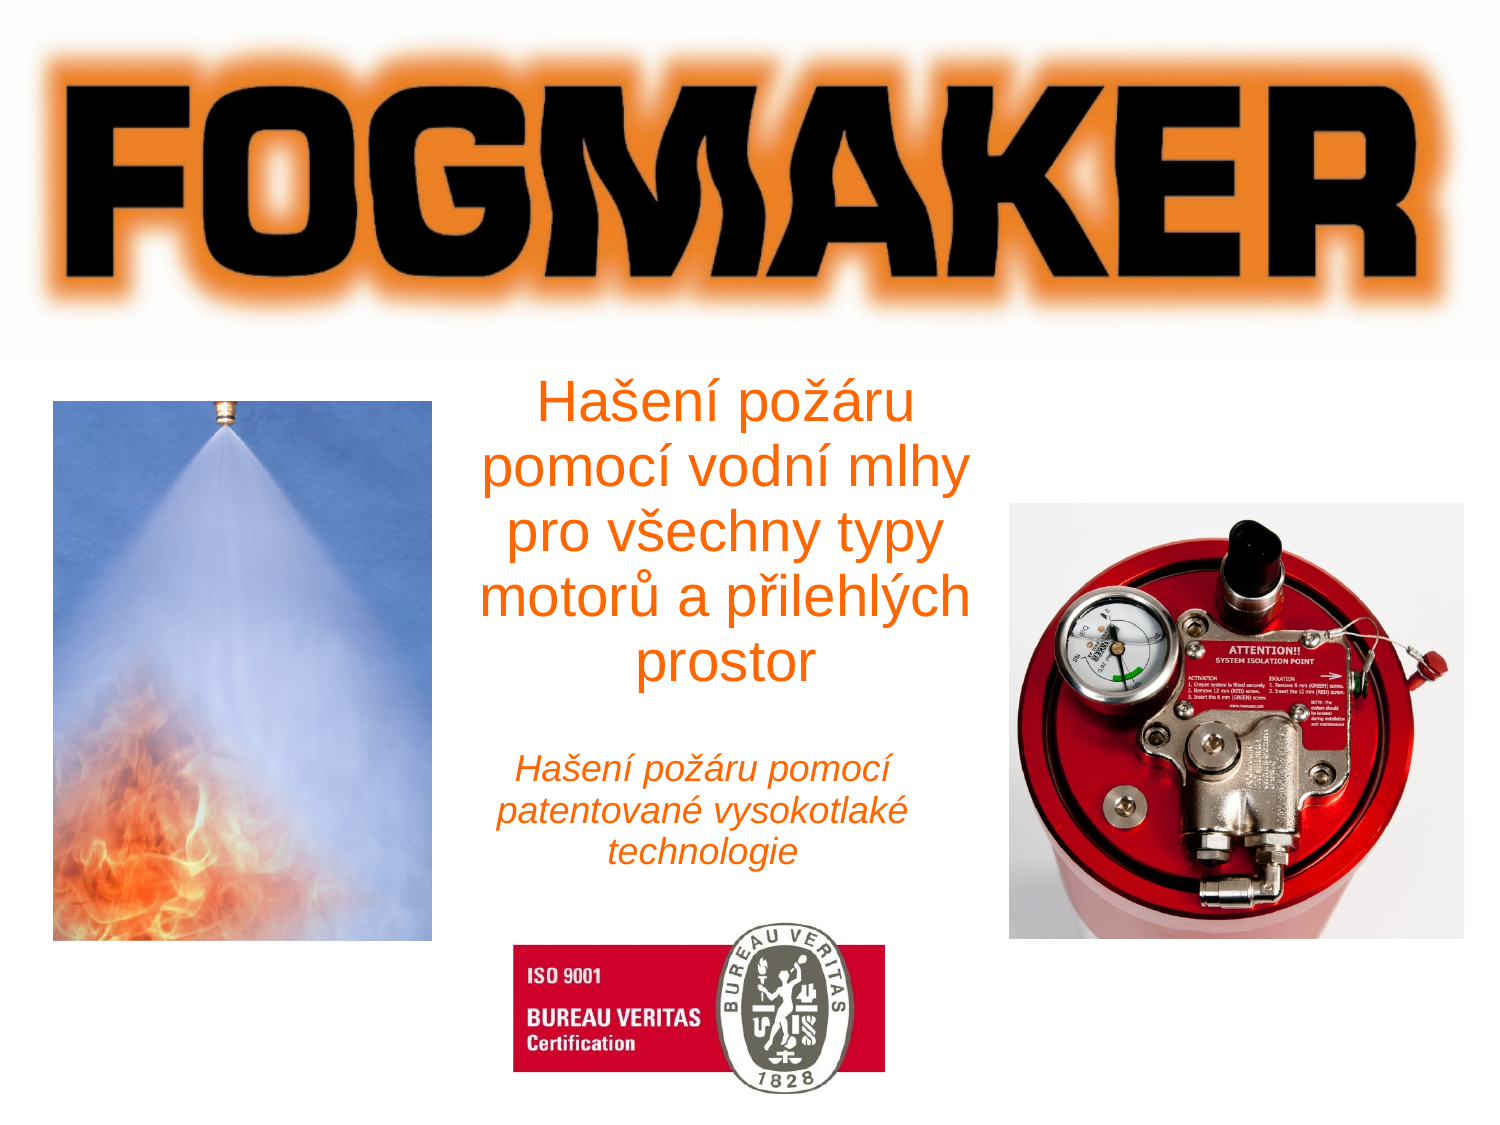

Hašení požáru pomocí vodní mlhy pro všechny typy motorů a přilehlých prostor
Hašení požáru pomocí patentované vysokotlaké technologie